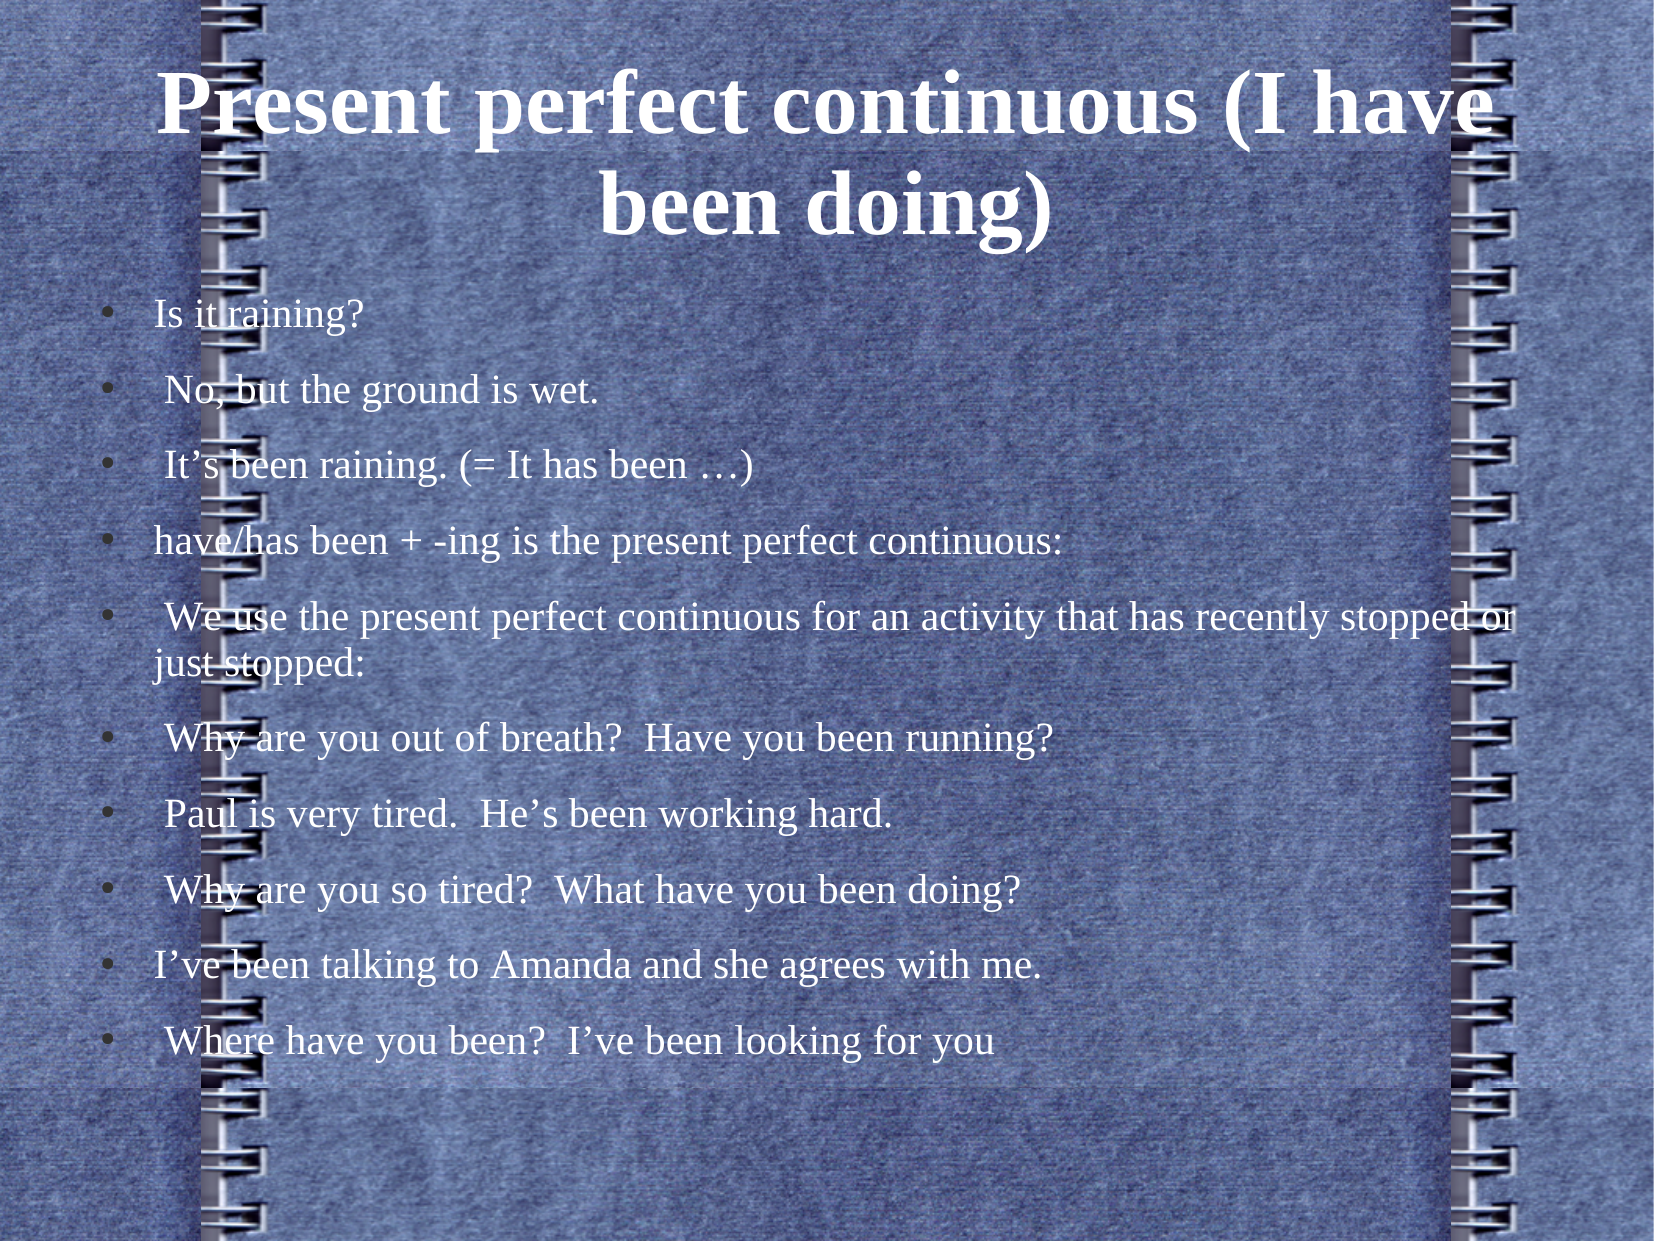

# Present perfect continuous (I have been doing)
Is it raining?
 No, but the ground is wet.
 It’s been raining. (= It has been …)
have/has been + -ing is the present perfect continuous:
 We use the present perfect continuous for an activity that has recently stopped or just stopped:
 Why are you out of breath? Have you been running?
 Paul is very tired. He’s been working hard.
 Why are you so tired? What have you been doing?
I’ve been talking to Amanda and she agrees with me.
 Where have you been? I’ve been looking for you